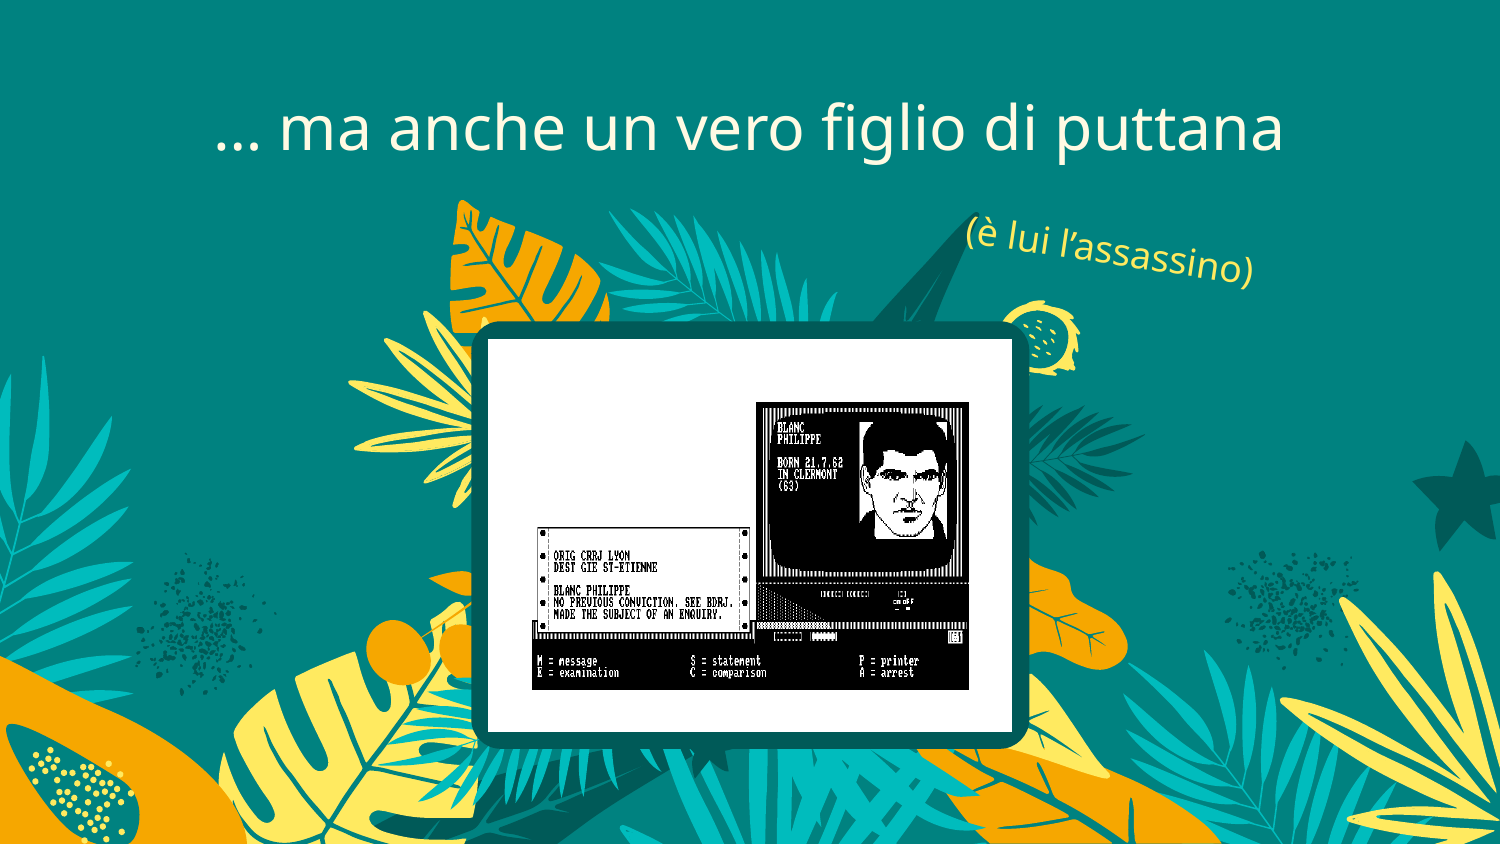

# … ma anche un vero figlio di puttana
(è lui l’assassino)